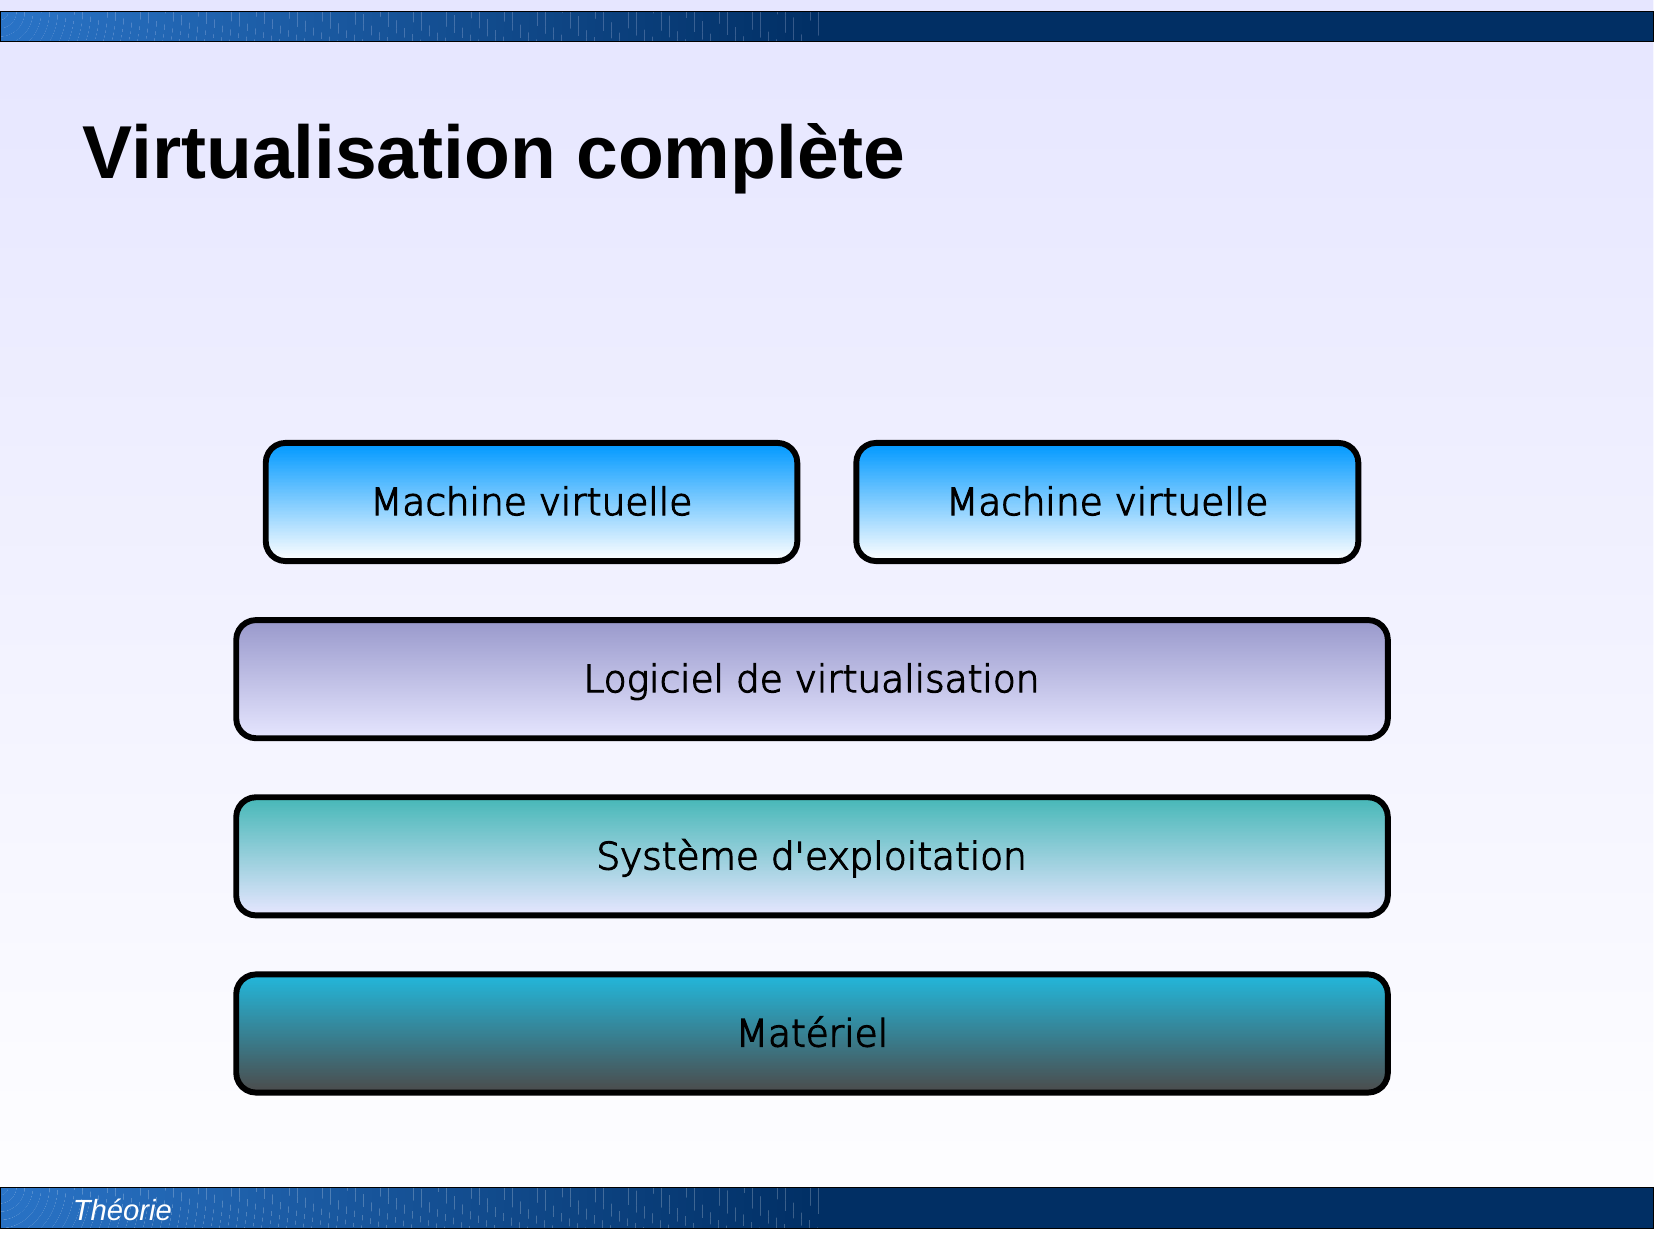

# Virtualisation complète
Machine virtuelle
Machine virtuelle
Logiciel de virtualisation
Système d'exploitation
Matériel
Théorie